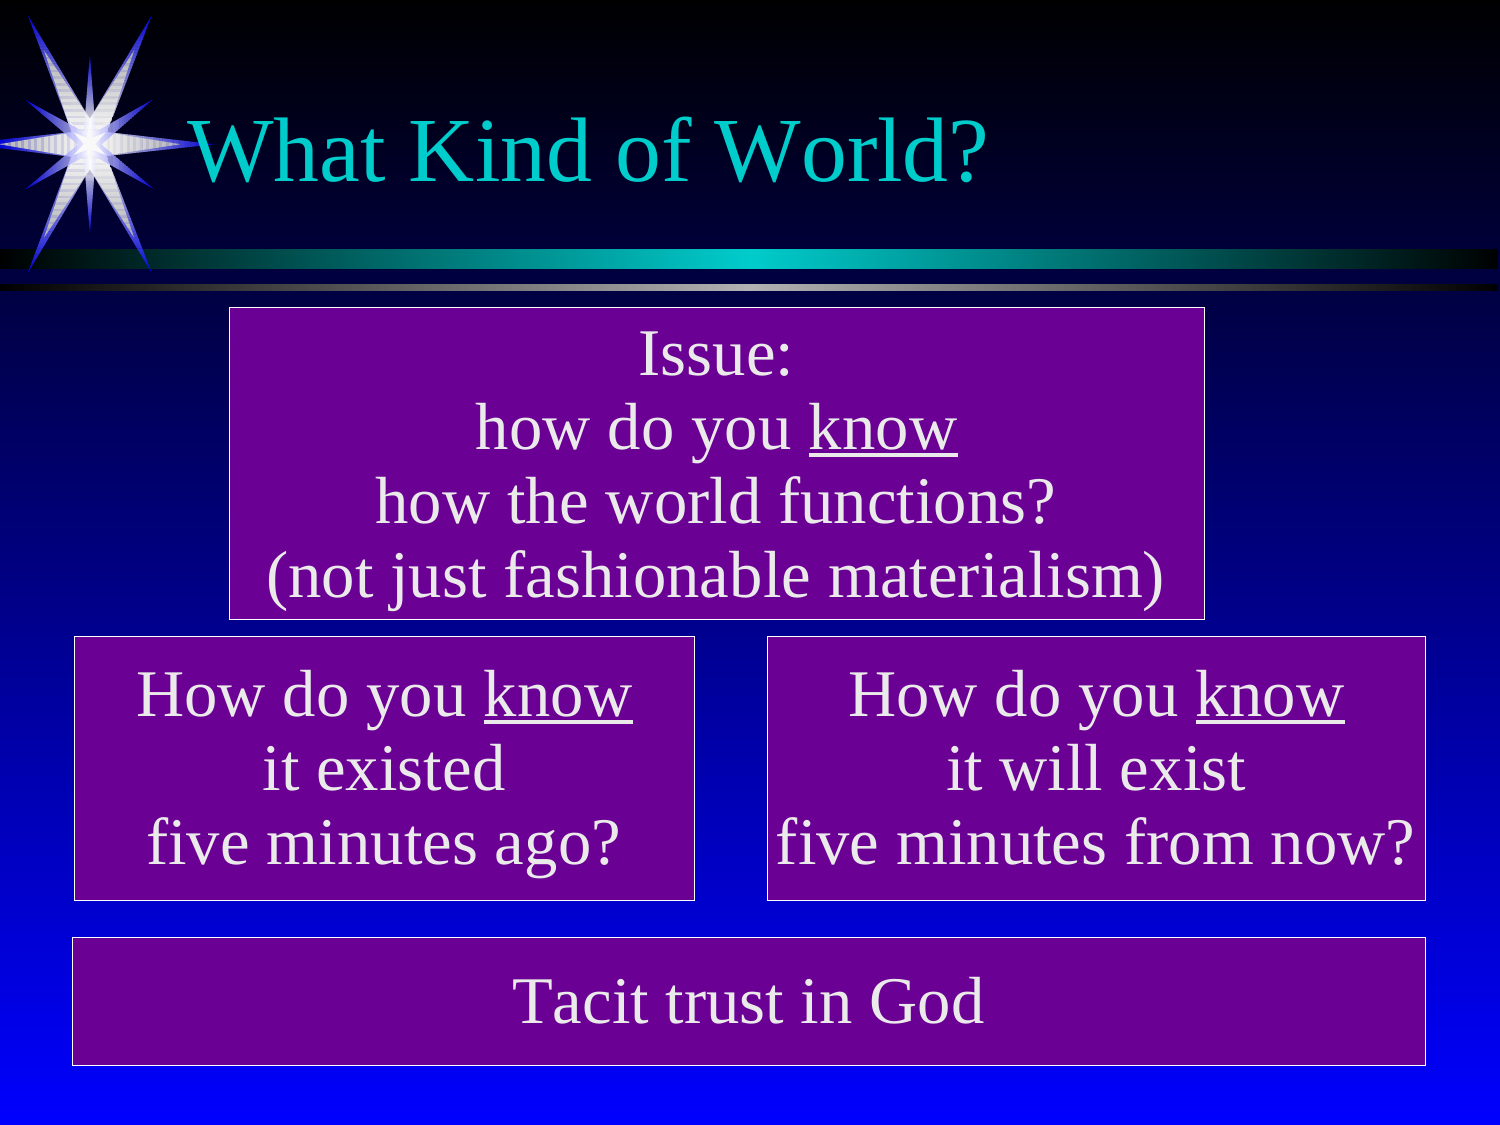

# What Kind of World?
Issue:
how do you know
how the world functions?
(not just fashionable materialism)
How do you know
it existed
five minutes ago?
How do you know
it will exist
five minutes from now?
Tacit trust in God